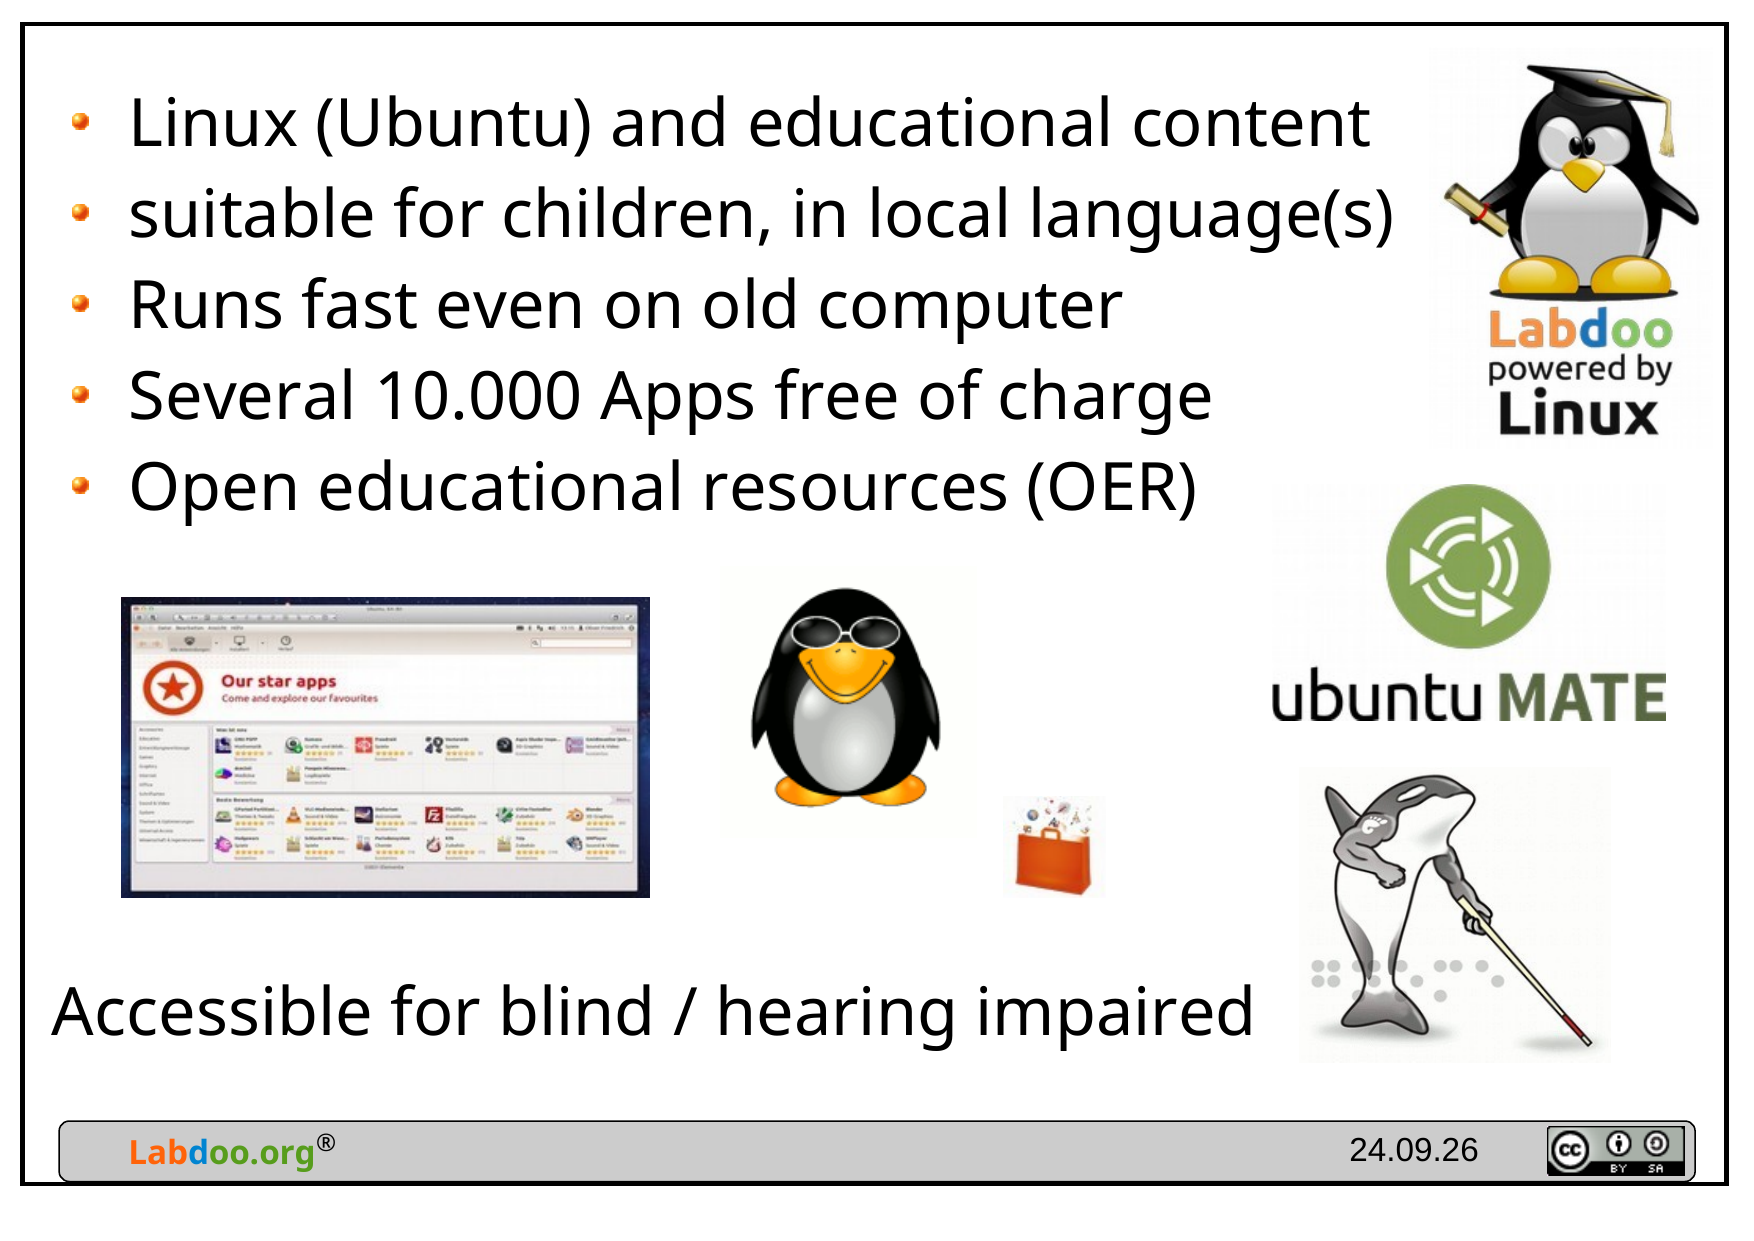

Linux (Ubuntu) and educational content
suitable for children, in local language(s)
Runs fast even on old computer
Several 10.000 Apps free of charge
Open educational resources (OER)
Accessible for blind / hearing impaired
Labdoo.org®